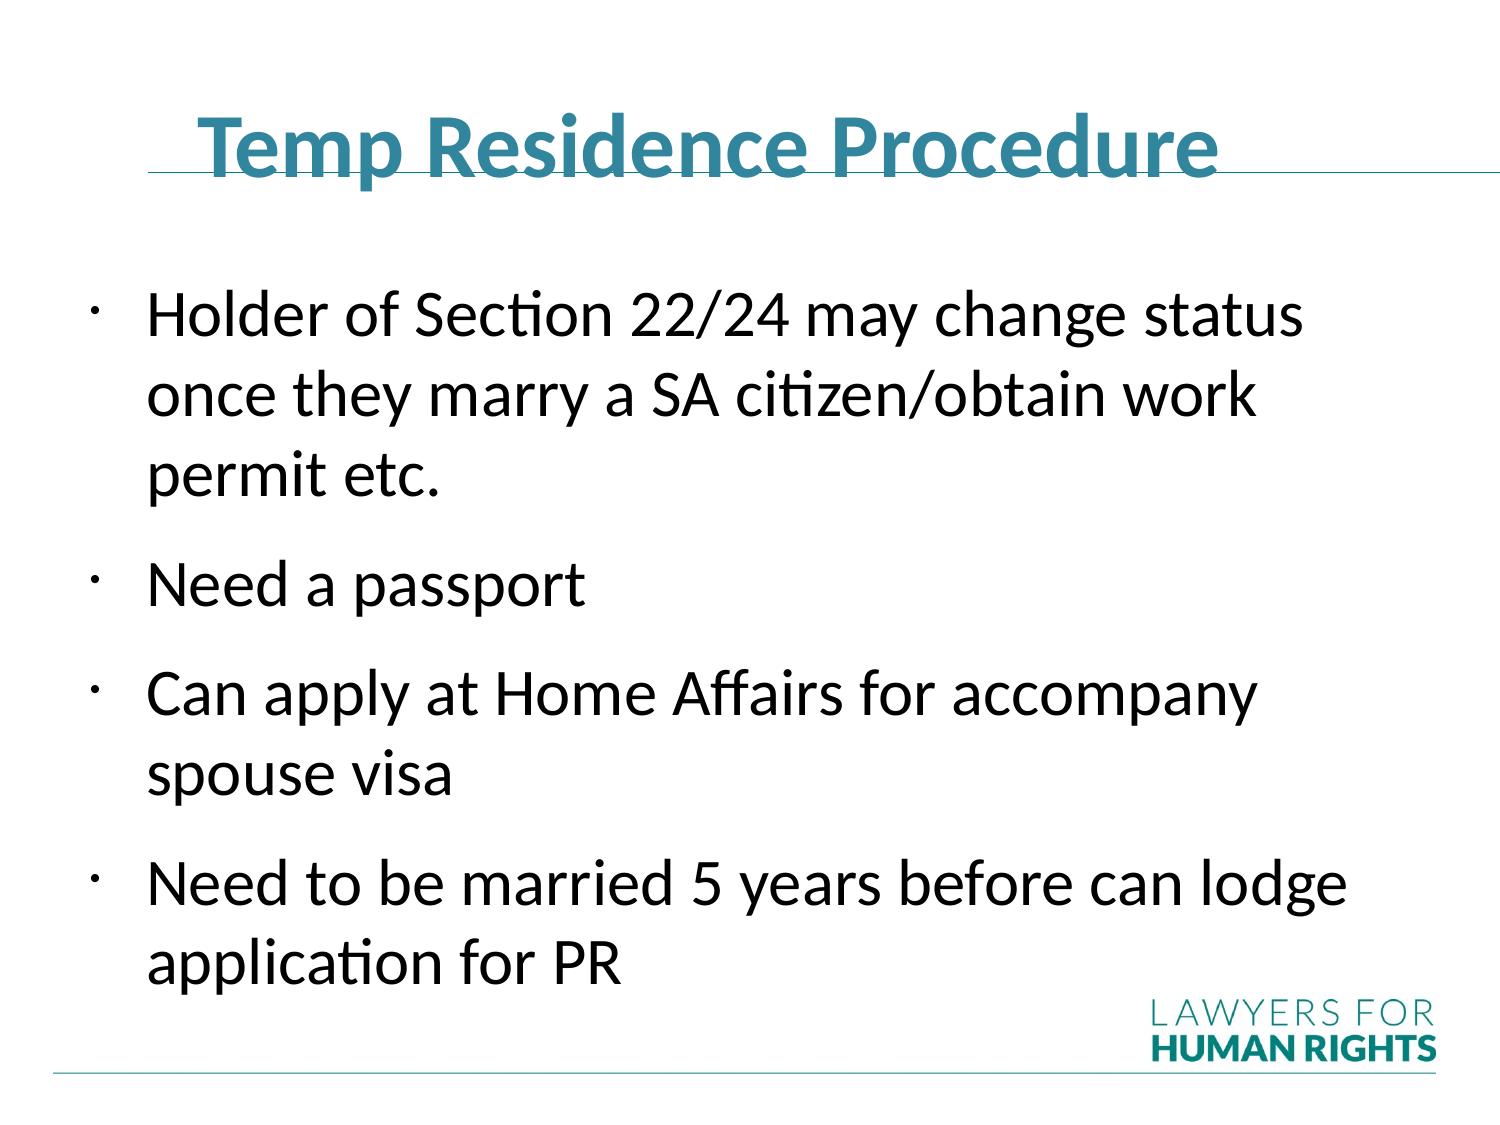

# Temp Residence Procedure
Holder of Section 22/24 may change status once they marry a SA citizen/obtain work permit etc.
Need a passport
Can apply at Home Affairs for accompany spouse visa
Need to be married 5 years before can lodge application for PR